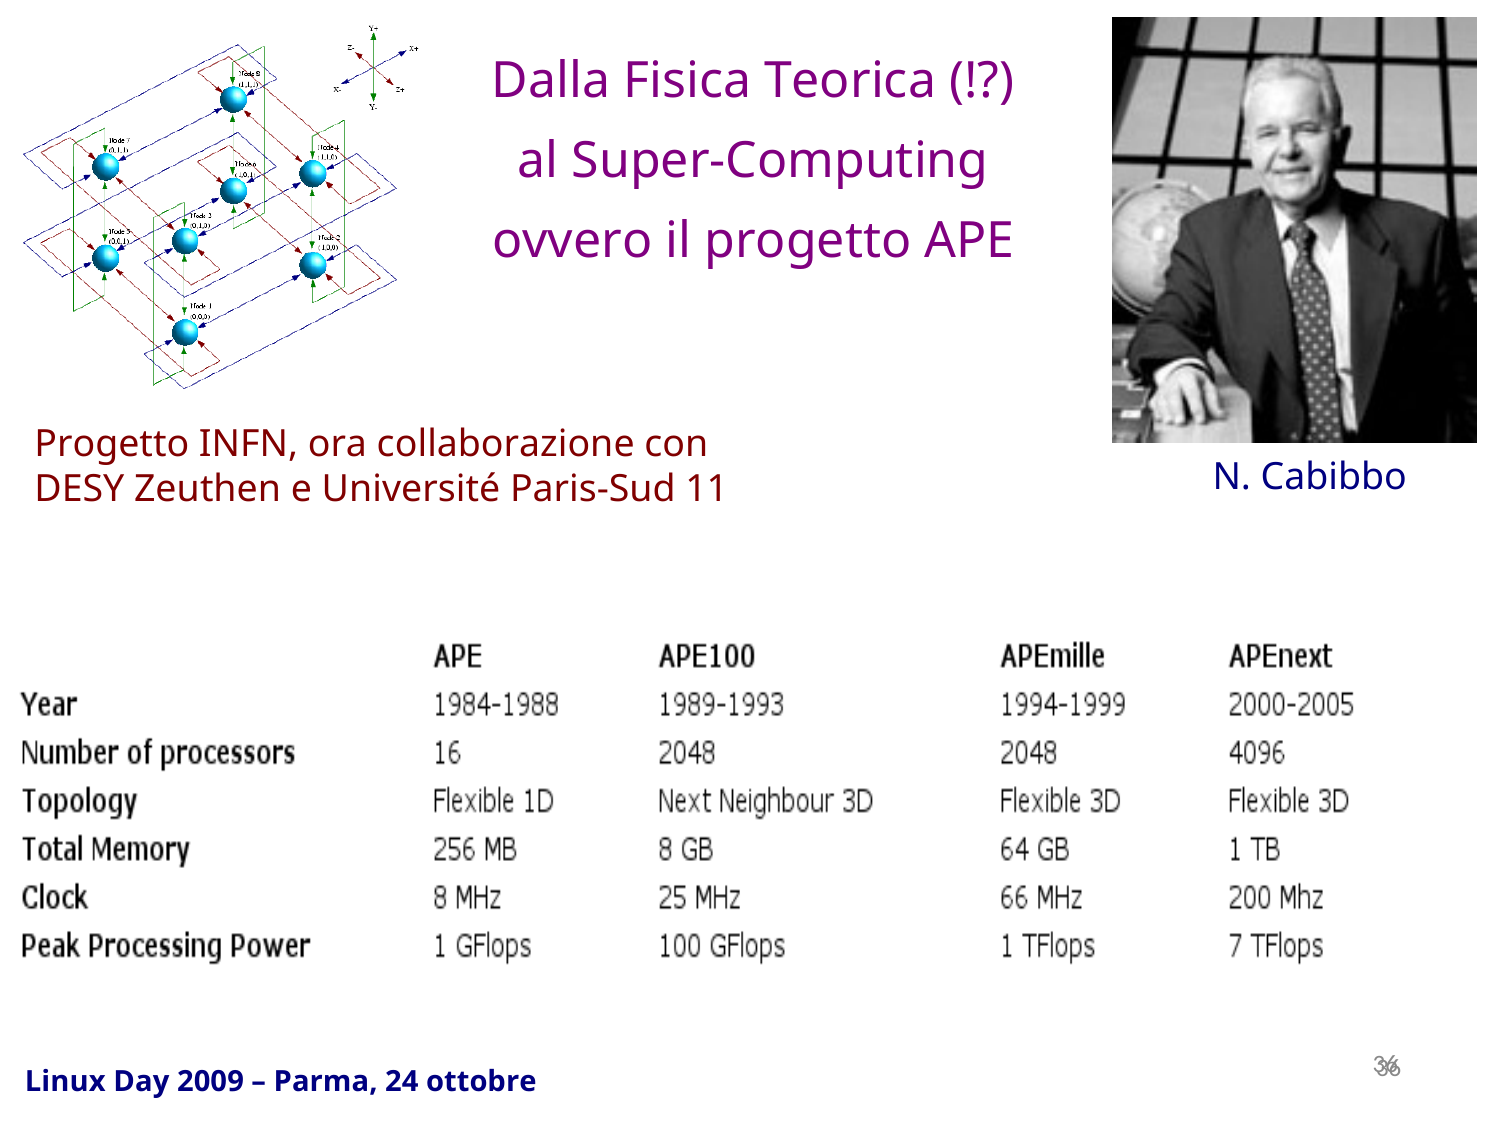

Dalla Fisica Teorica (!?)
al Super-Computing
ovvero il progetto APE
N. Cabibbo
Progetto INFN, ora collaborazione con
DESY Zeuthen e Université Paris-Sud 11
36